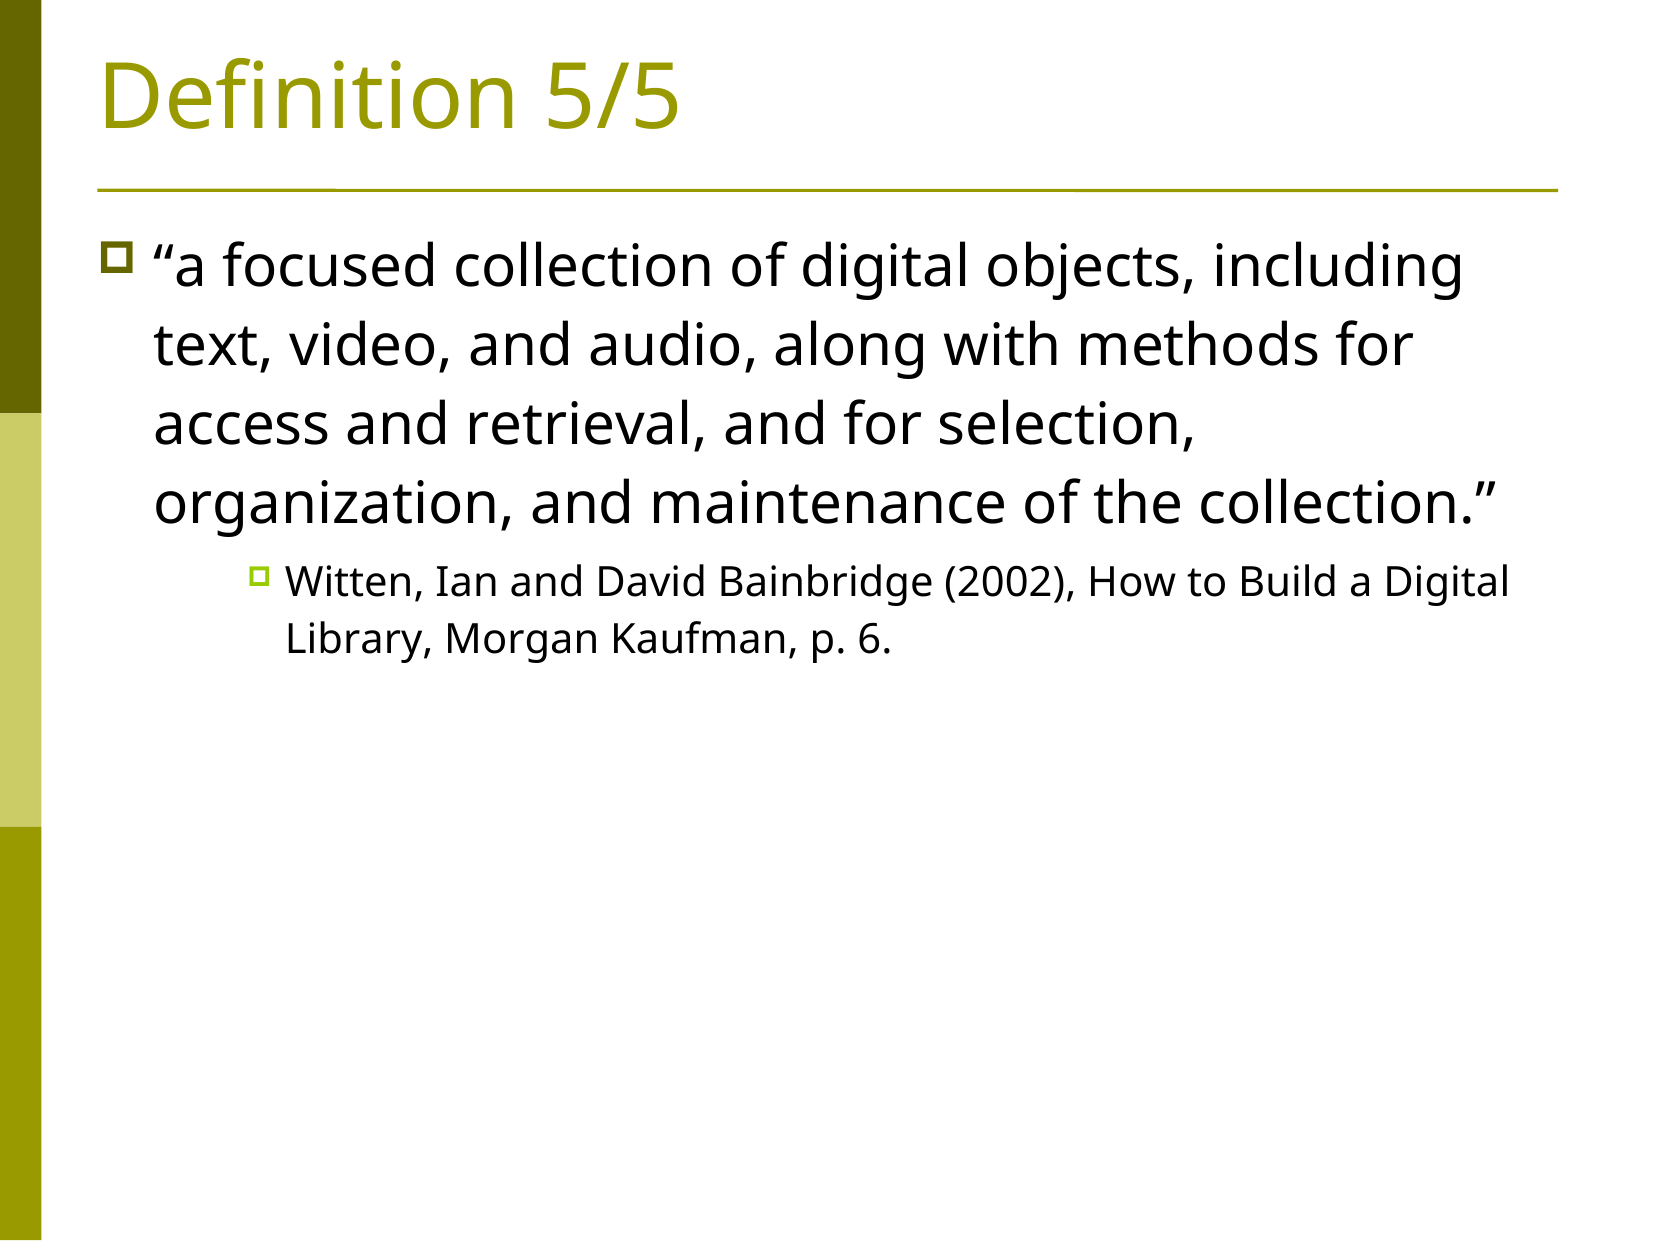

# Definition 5/5
“a focused collection of digital objects, including text, video, and audio, along with methods for access and retrieval, and for selection, organization, and maintenance of the collection.”
Witten, Ian and David Bainbridge (2002), How to Build a Digital Library, Morgan Kaufman, p. 6.